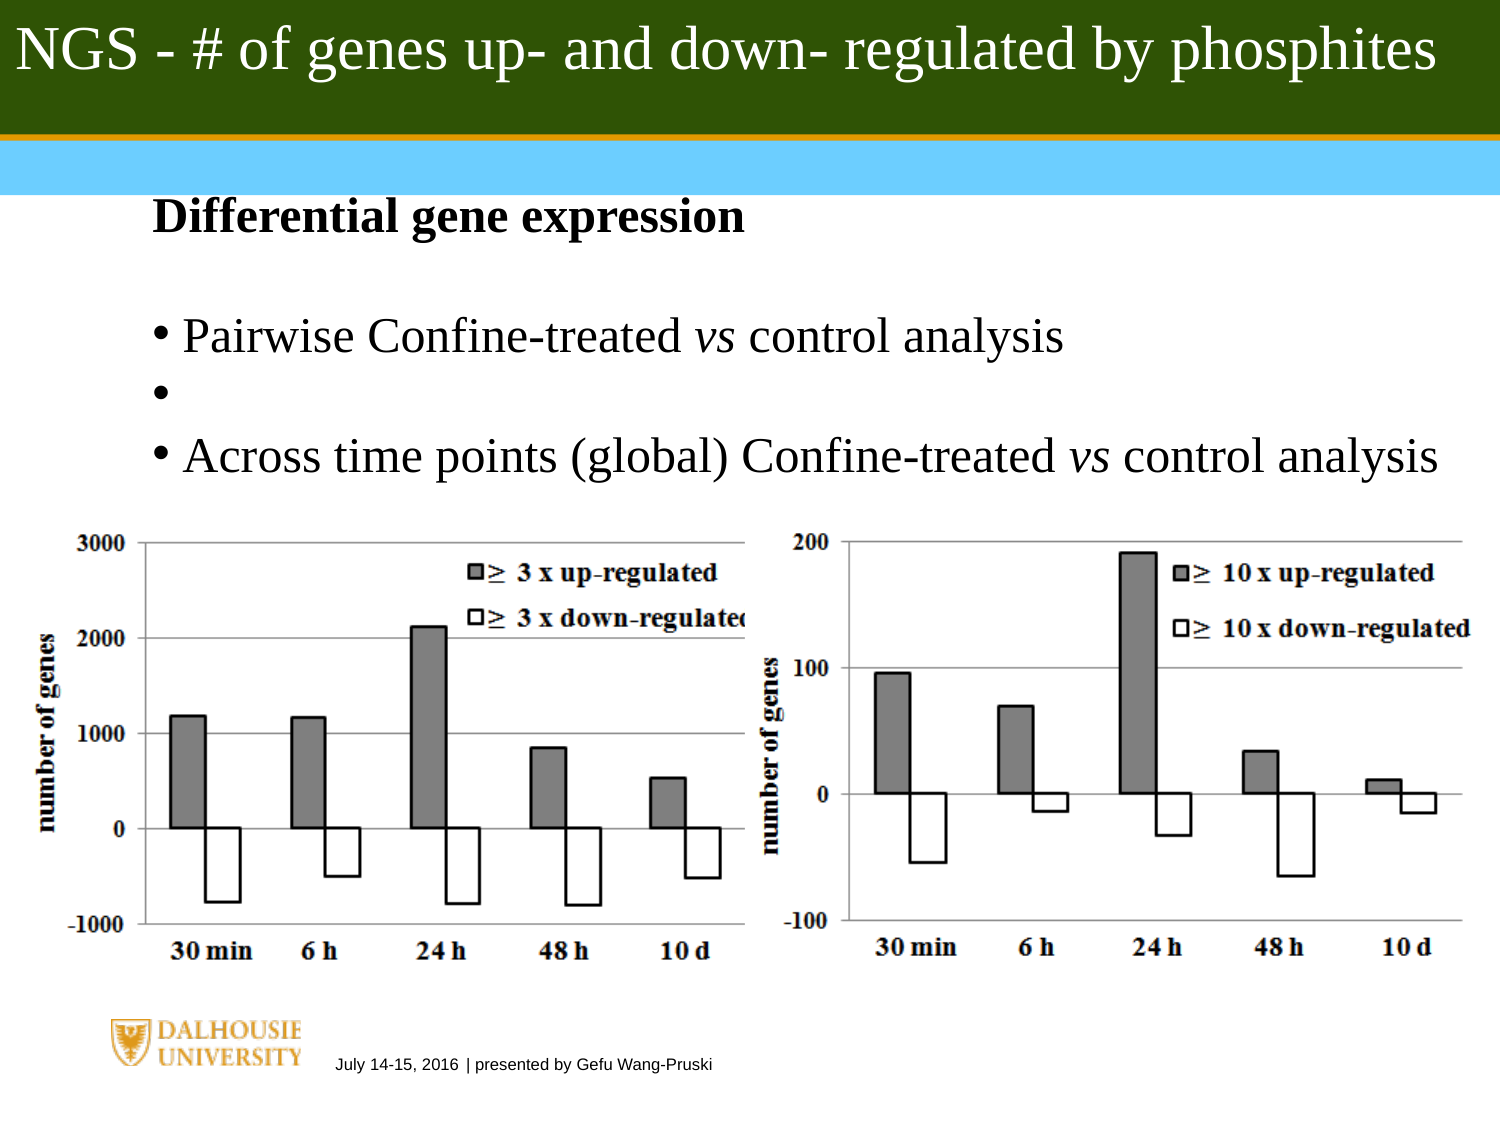

# NGS - # of genes up- and down- regulated by phosphites
Differential gene expression
 Pairwise Confine-treated vs control analysis
 Across time points (global) Confine-treated vs control analysis